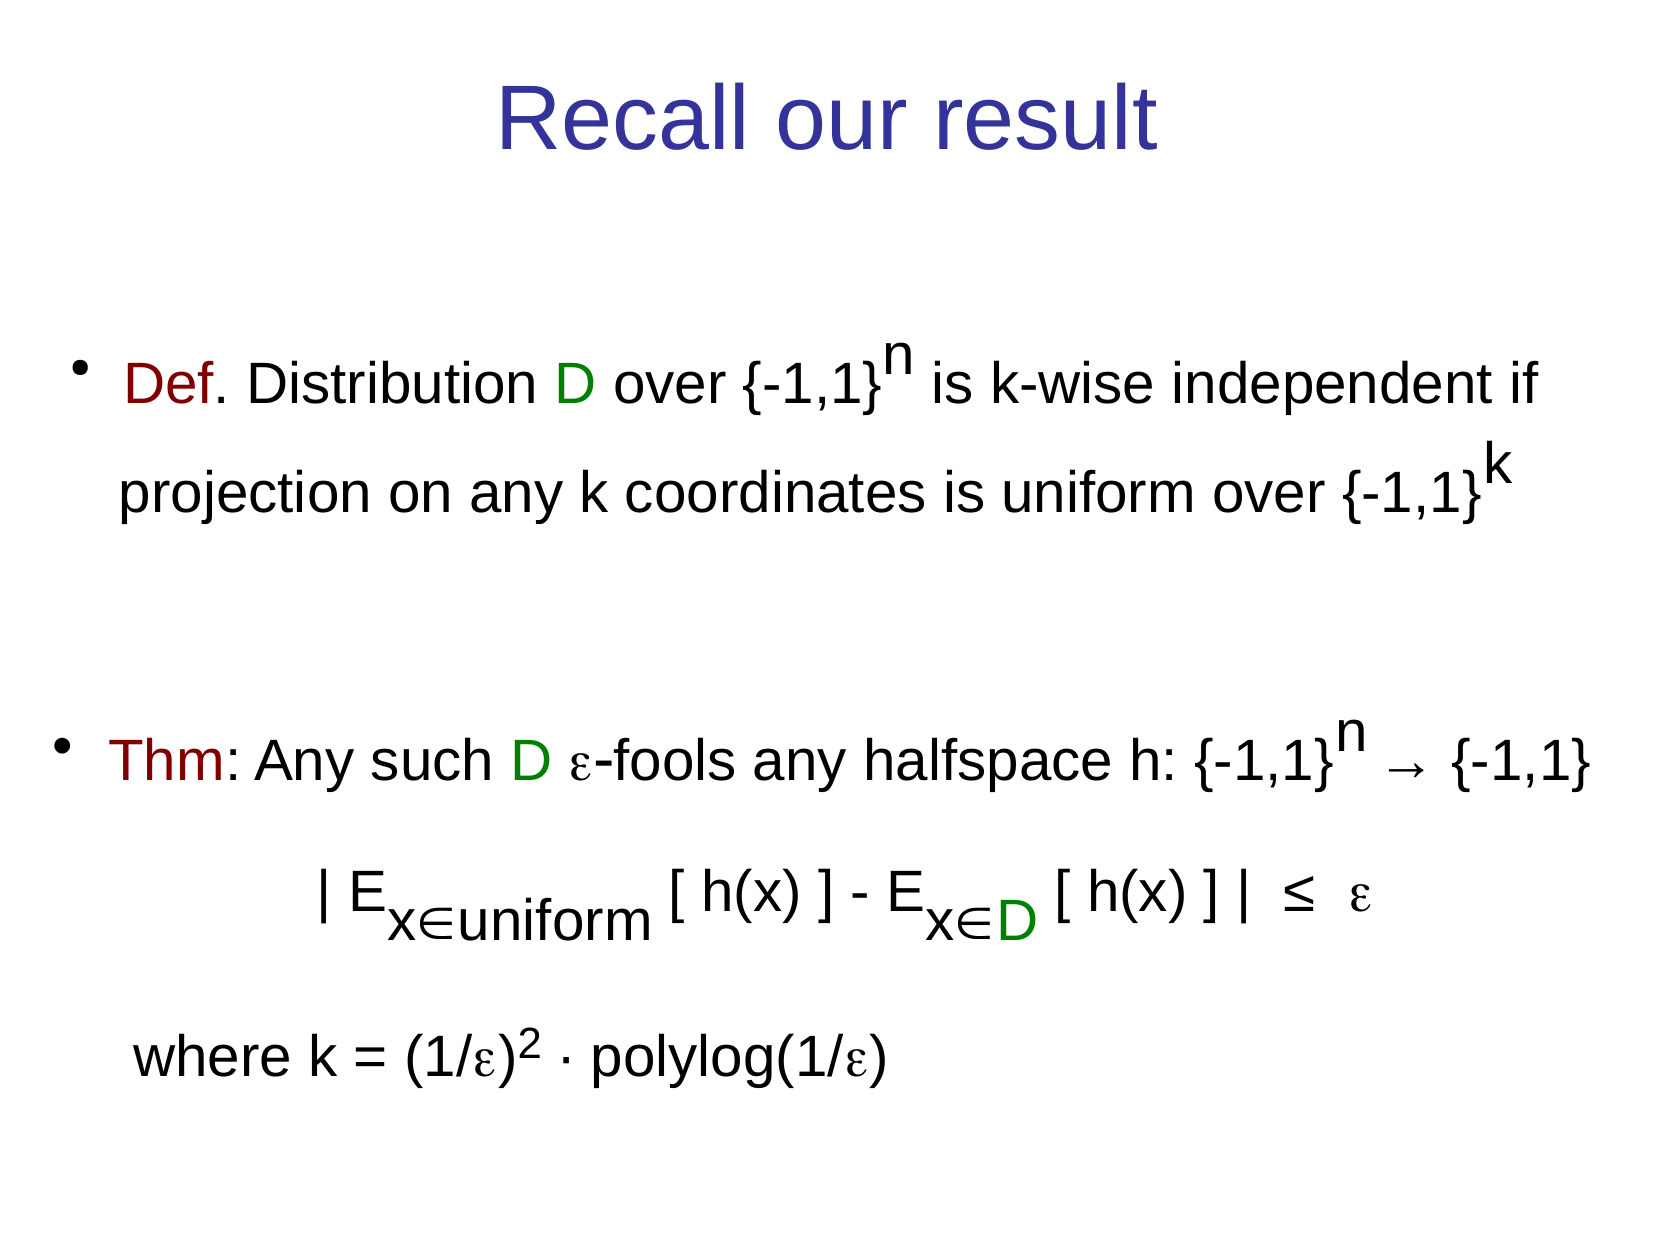

Recall our result
# Def. Distribution D over {-1,1}n is k-wise independent if
 projection on any k coordinates is uniform over {-1,1}k
Thm: Any such D -fools any halfspace h: {-1,1}n → {-1,1}
| Exuniform [ h(x) ] - ExD [ h(x) ] | ≤ 
 where k = (1/)2 ∙ polylog(1/)